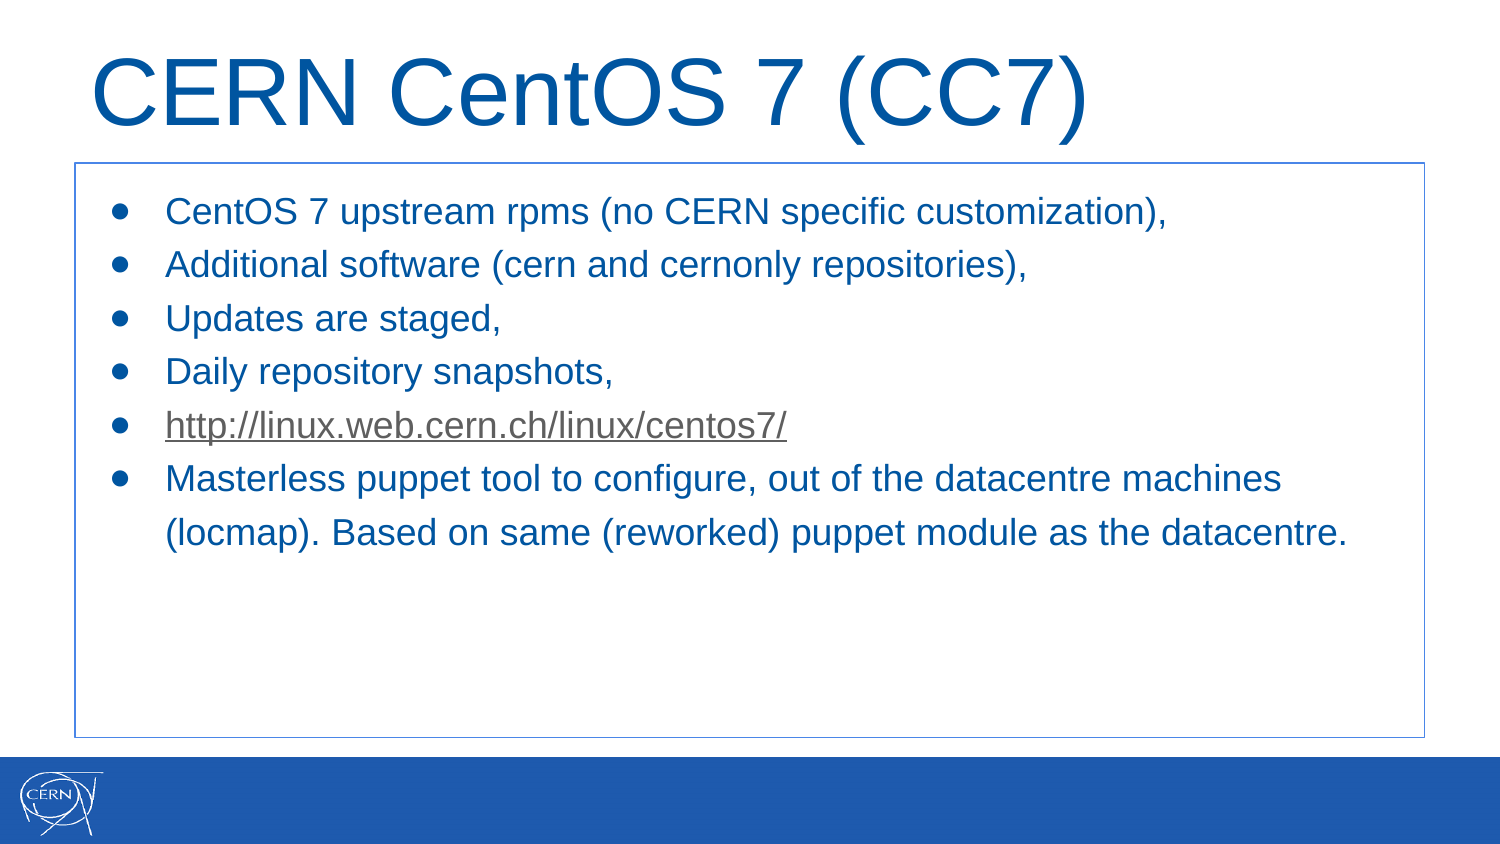

# CERN CentOS 7 (CC7)
CentOS 7 upstream rpms (no CERN specific customization),
Additional software (cern and cernonly repositories),
Updates are staged,
Daily repository snapshots,
http://linux.web.cern.ch/linux/centos7/
Masterless puppet tool to configure, out of the datacentre machines (locmap). Based on same (reworked) puppet module as the datacentre.